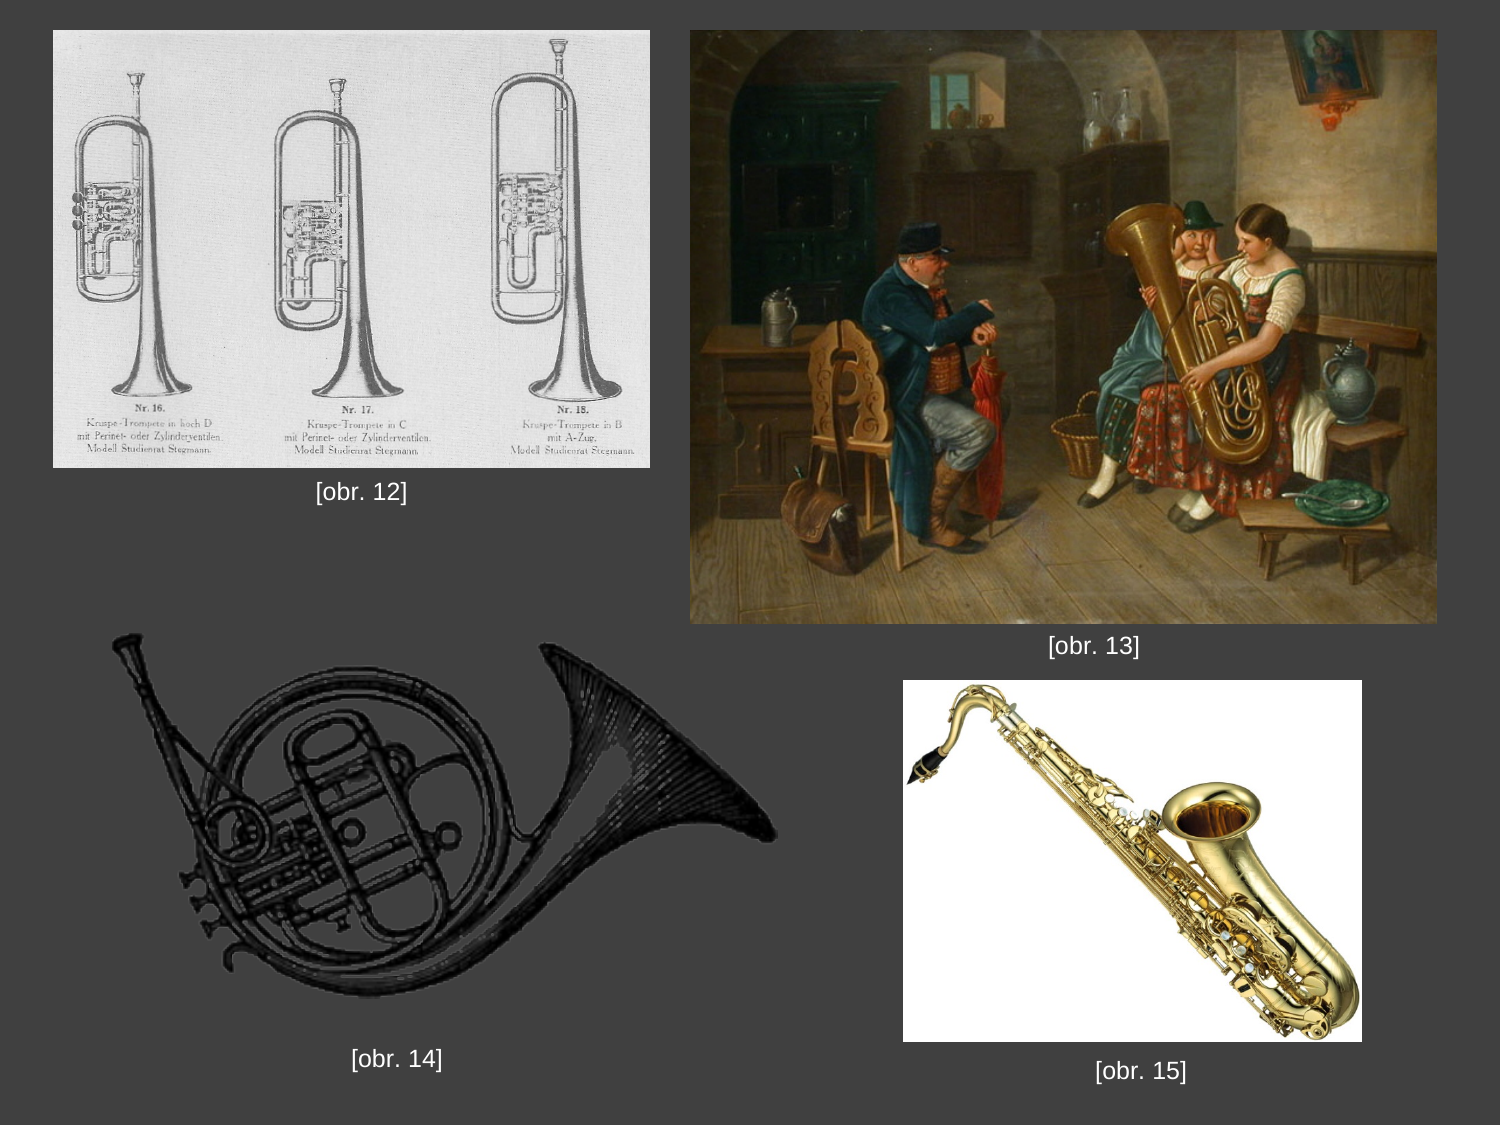

[obr. 12]
[obr. 13]
[obr. 14]
[obr. 15]